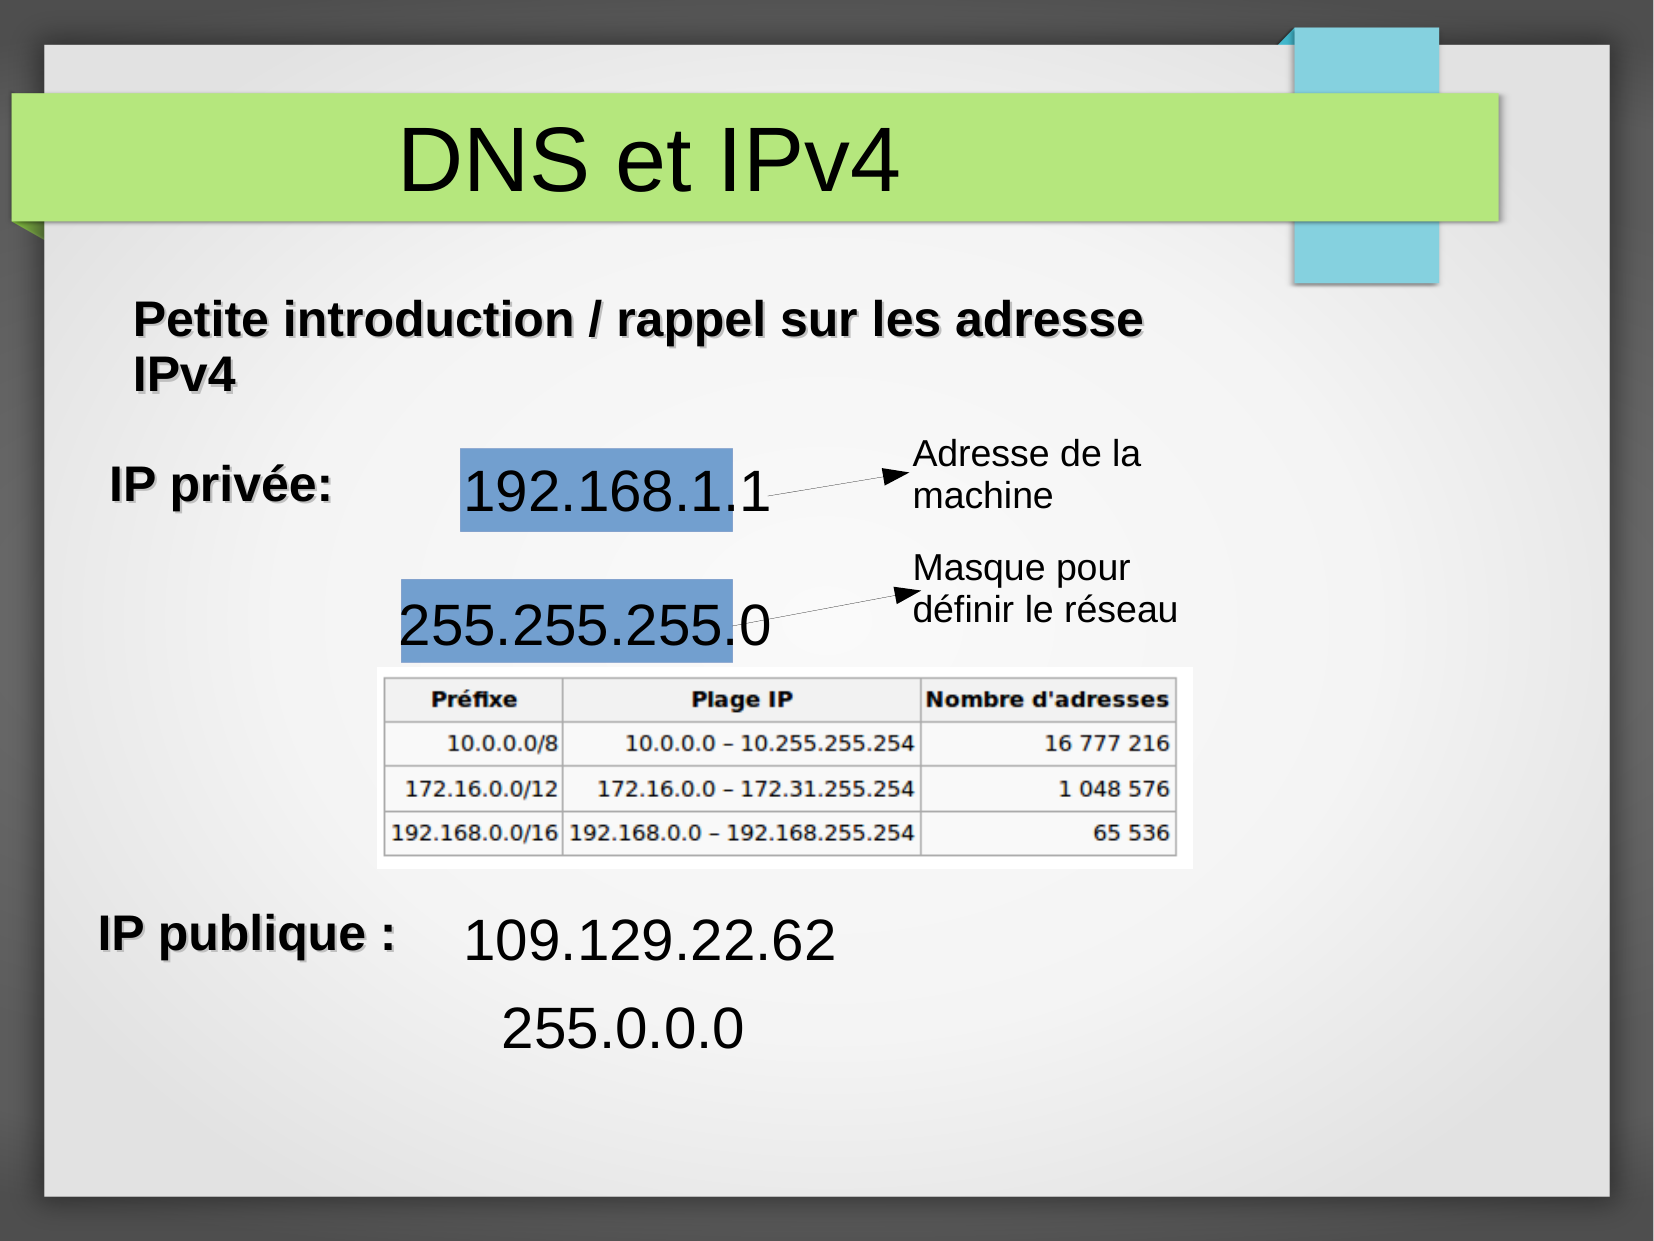

# DNS et IPv4
Petite introduction / rappel sur les adresse IPv4
Adresse de la machine
IP privée:
192.168.1.1
Masque pour définir le réseau
255.255.255.0
IP publique :
109.129.22.62
 	255.0.0.0